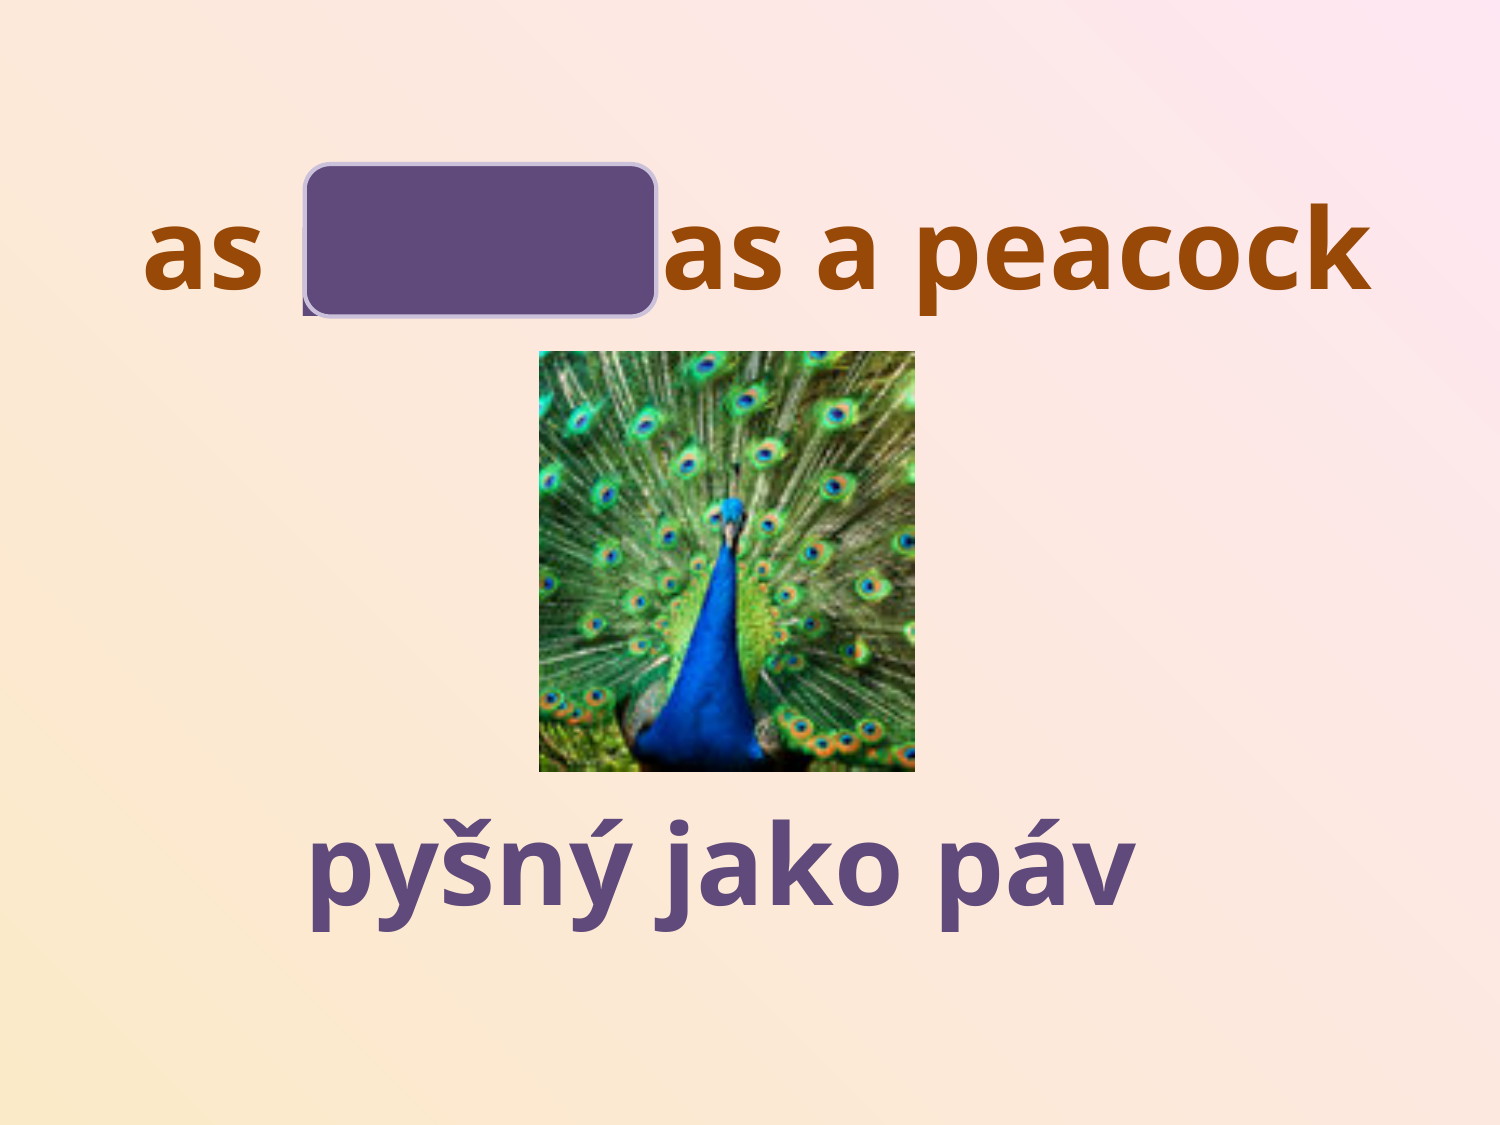

# as proud as a peacock
pyšný jako páv